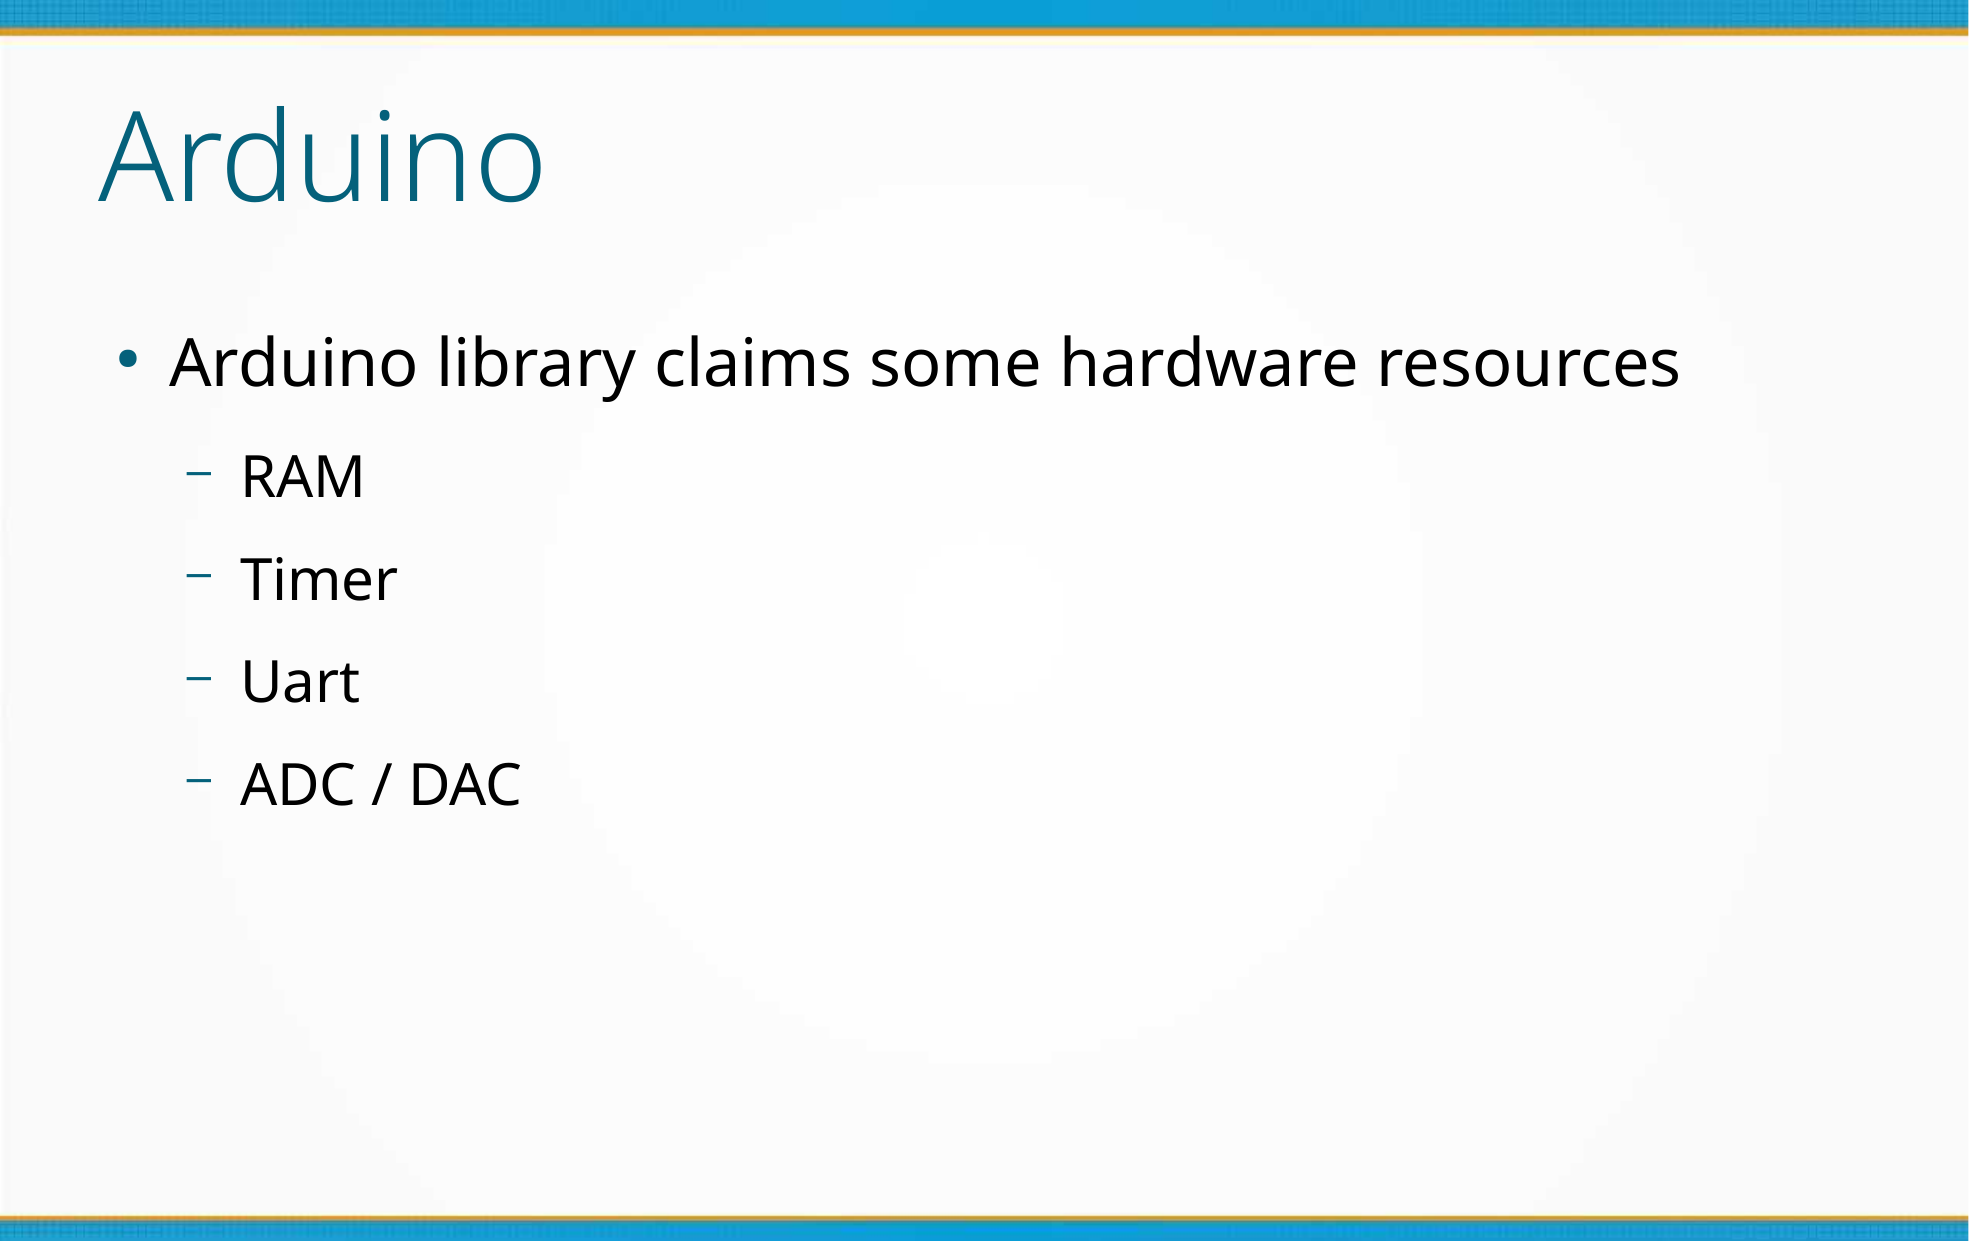

# Arduino
Arduino library claims some hardware resources
RAM
Timer
Uart
ADC / DAC